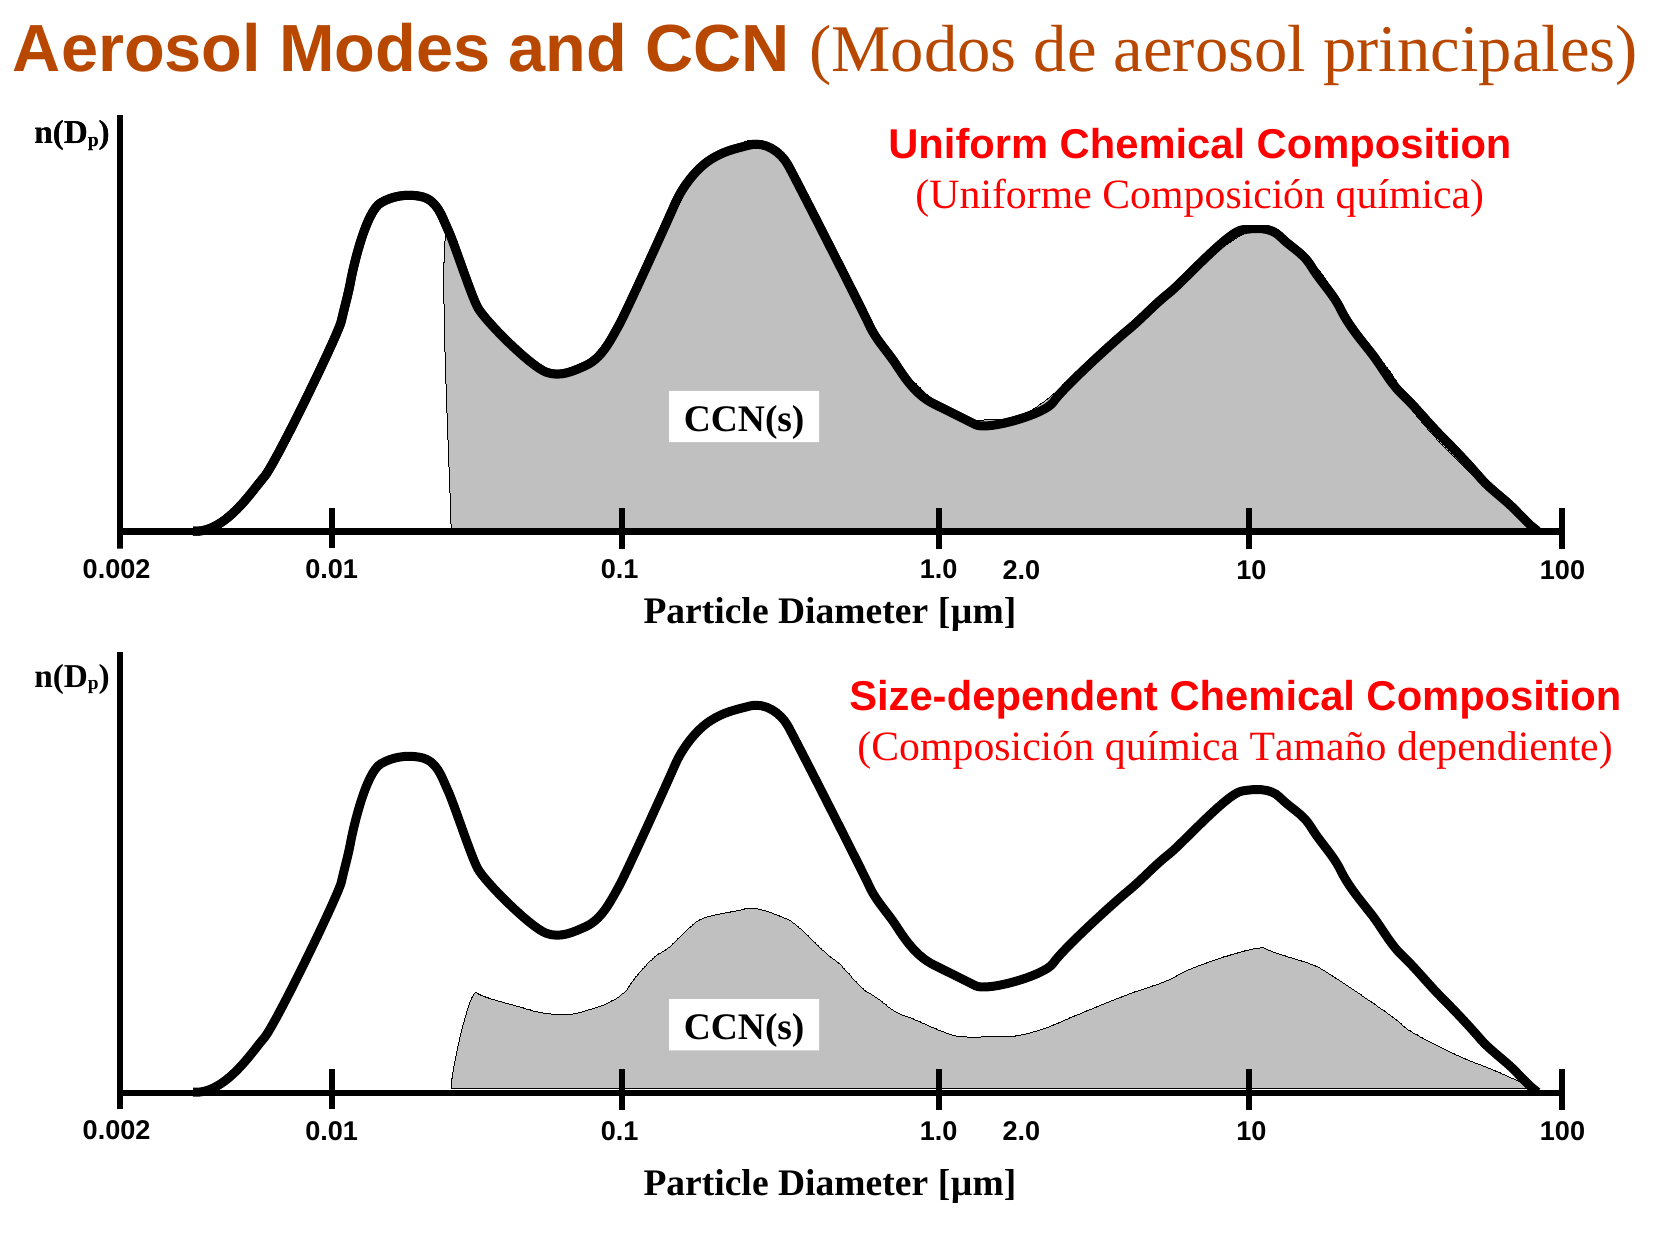

Aerosol Modes and CCN (Modos de aerosol principales)
n(Dp)
CCN(s)
0.002
0.01
0.1
1.0
2.0
10
100
Particle Diameter [µm]
n(Dp)
Uniform Chemical Composition
(Uniforme Composición química)
CCN(s)
0.002
0.01
0.1
1.0
2.0
10
100
Particle Diameter [µm]
n(Dp)
CCN(s)
0.002
0.01
0.1
1.0
2.0
10
100
Particle Diameter [µm]
Size-dependent Chemical Composition
(Composición química Tamaño dependiente)